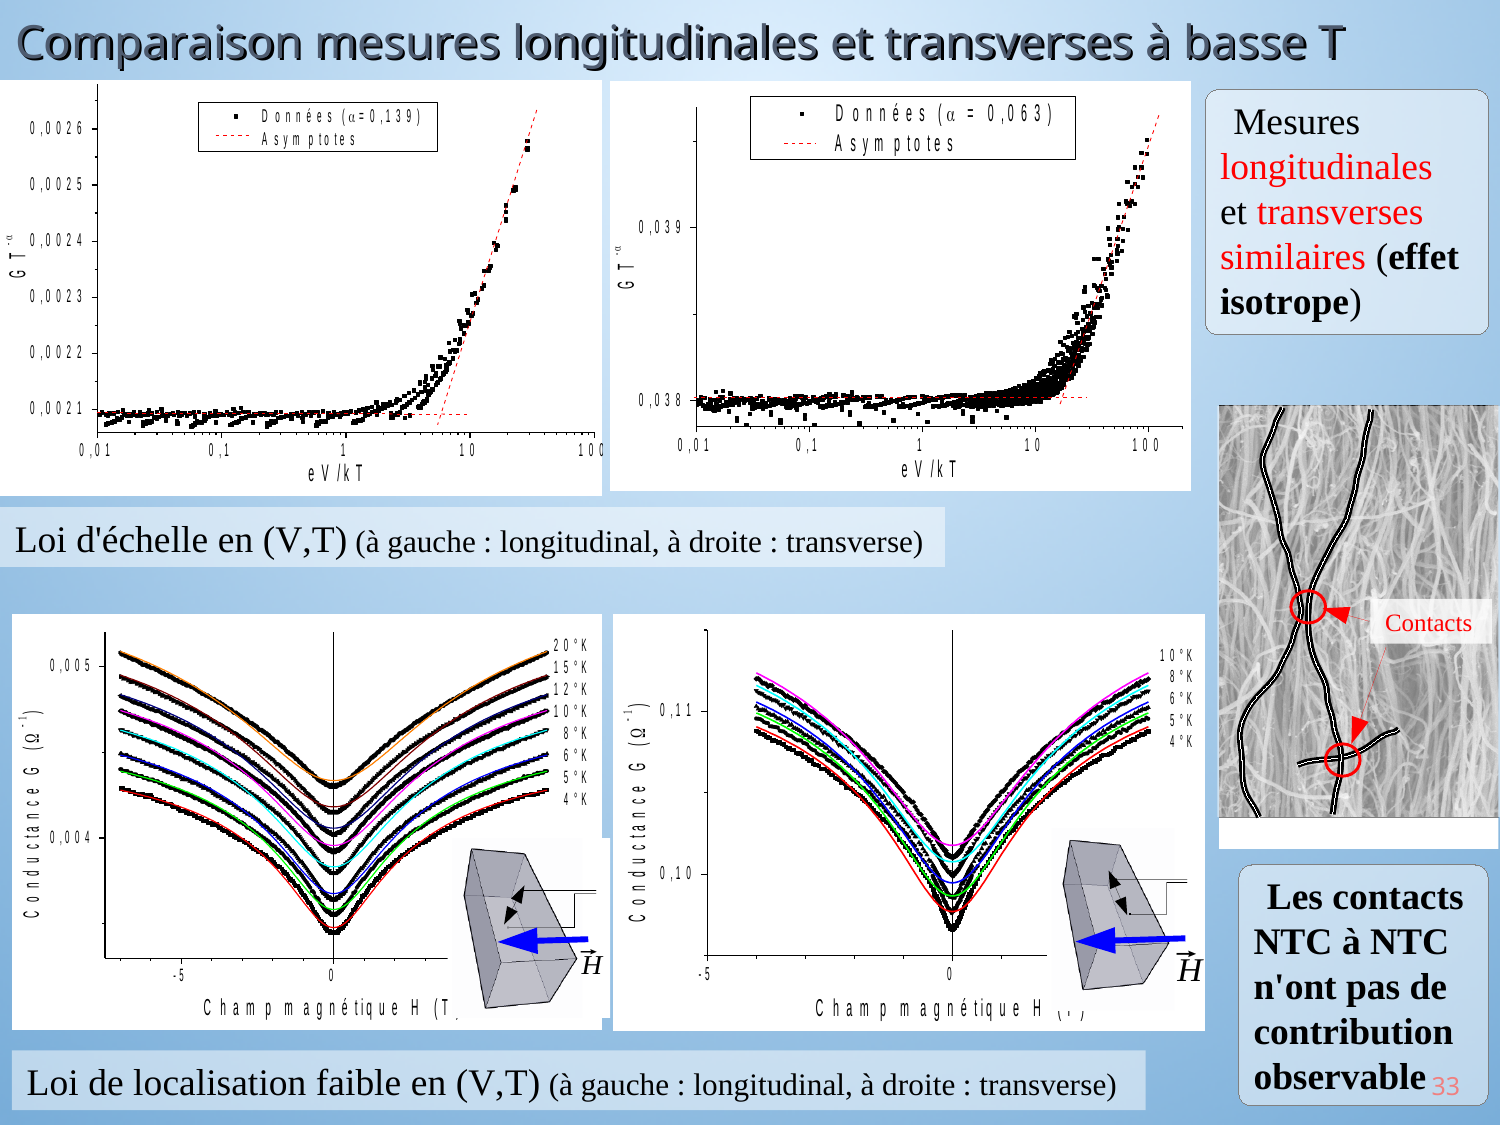

# Comparaison mesures longitudinales et transverses à basse T
Mesures longitudinales et transverses similaires (effet isotrope)
Contacts
Loi d'échelle en (V,T) (à gauche : longitudinal, à droite : transverse)
Les contacts NTC à NTC n'ont pas de contribution observable
Loi de localisation faible en (V,T) (à gauche : longitudinal, à droite : transverse)